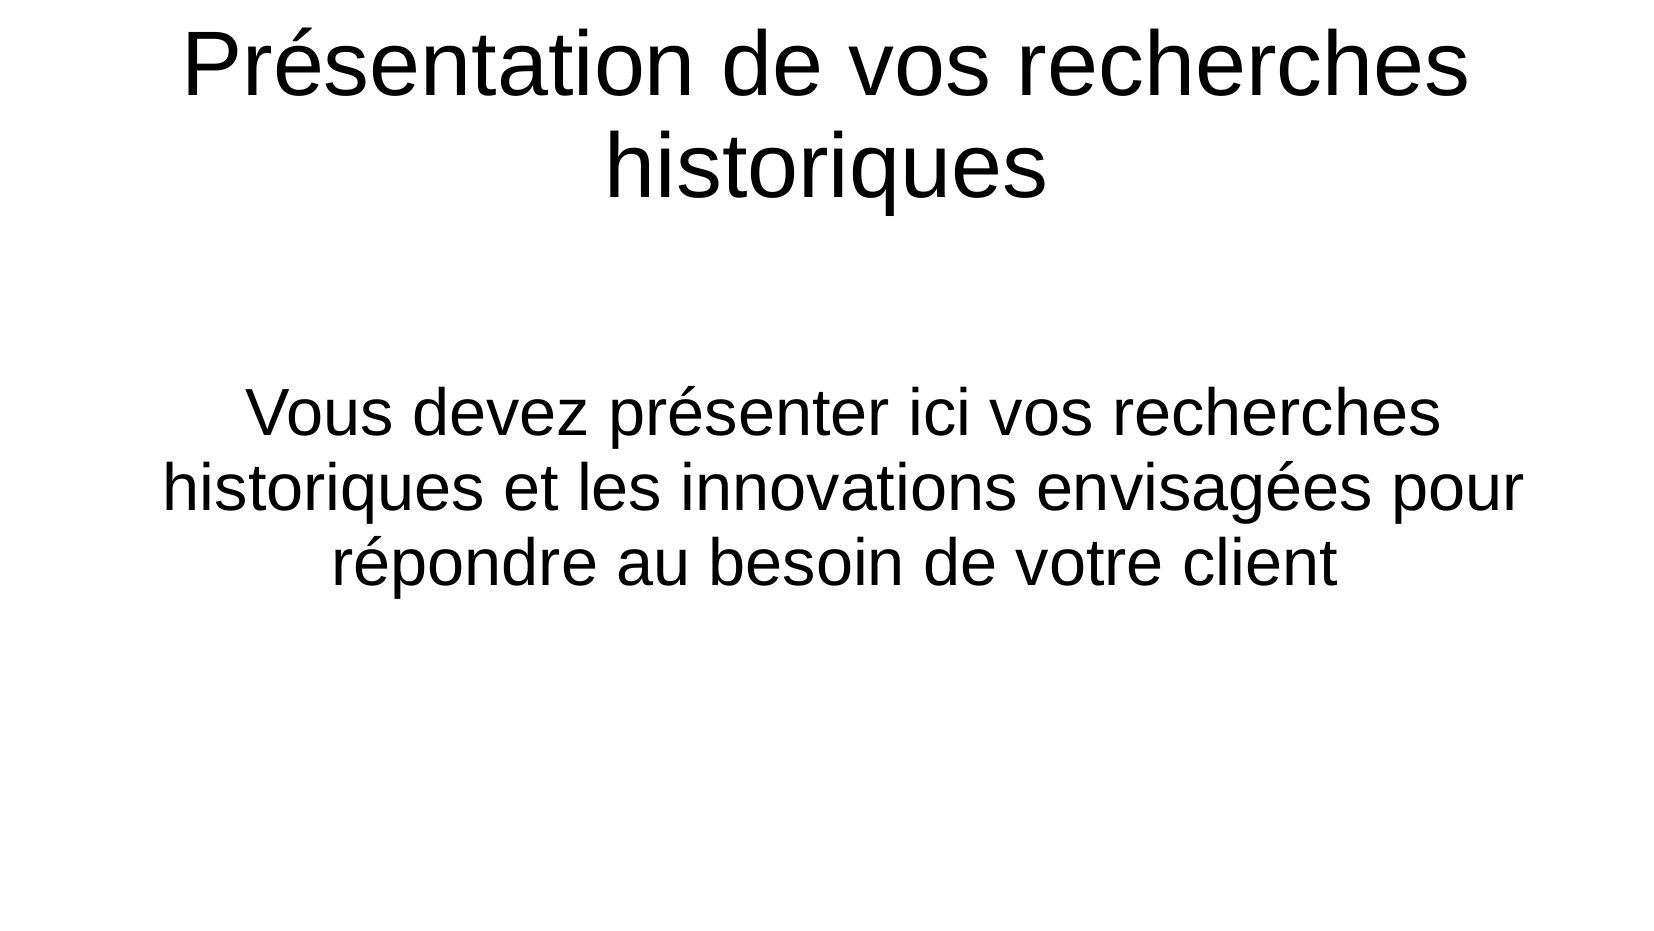

# Présentation de vos recherches historiques
Vous devez présenter ici vos recherches historiques et les innovations envisagées pour répondre au besoin de votre client